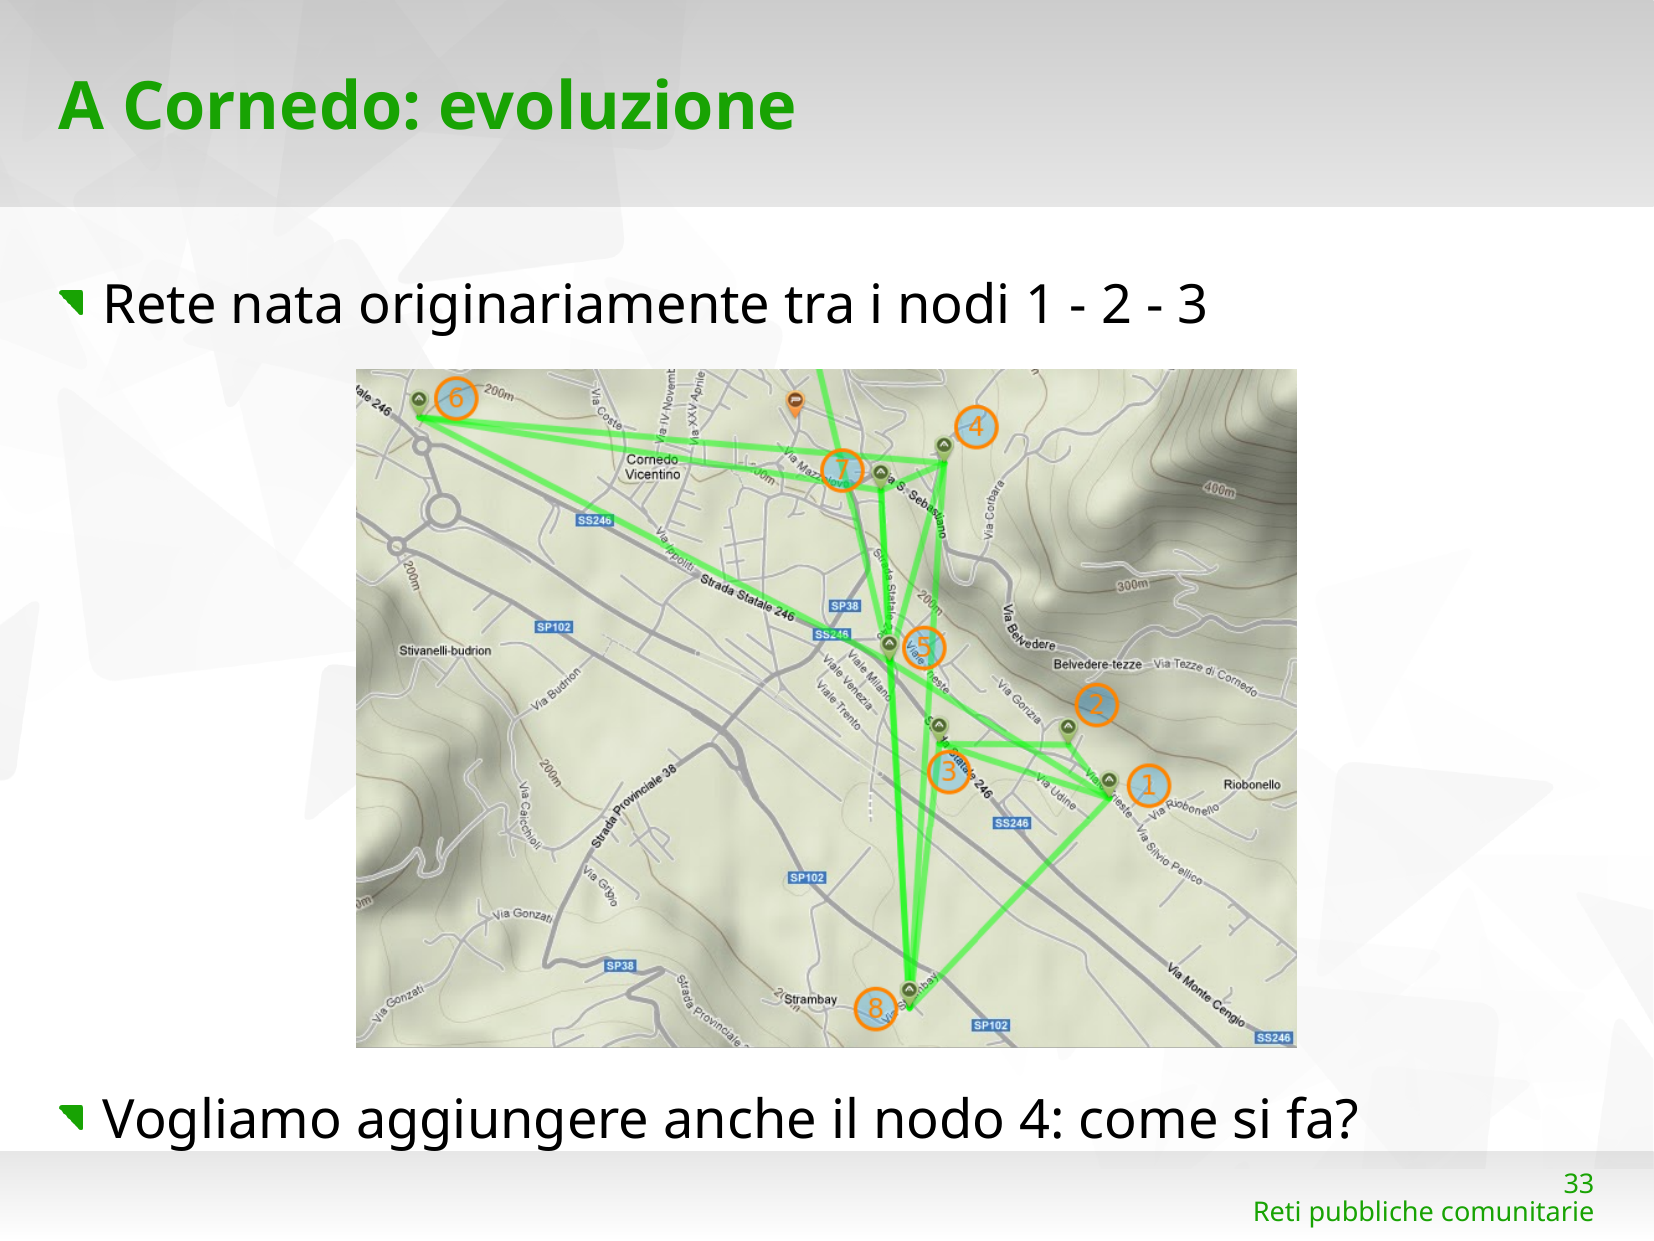

# A Cornedo: evoluzione
Rete nata originariamente tra i nodi 1 - 2 - 3
Vogliamo aggiungere anche il nodo 4: come si fa?
33
Reti pubbliche comunitarie